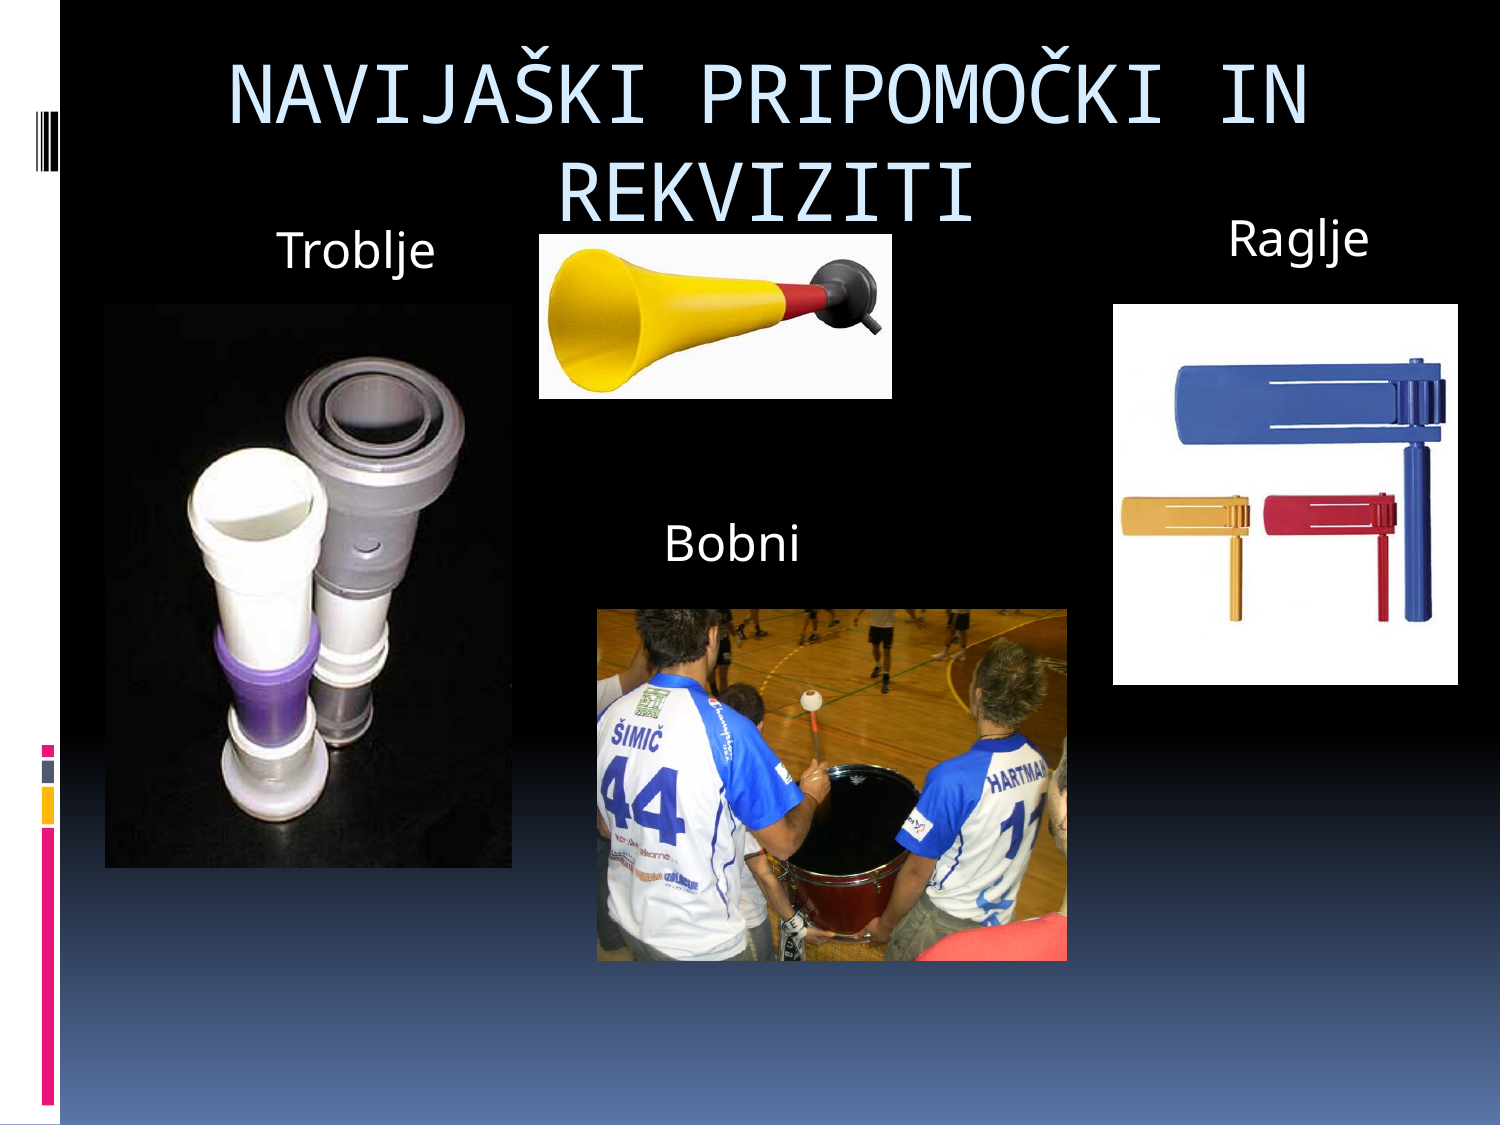

NAVIJAŠKI PRIPOMOČKI IN REKVIZITI
Raglje
Troblje
Bobni